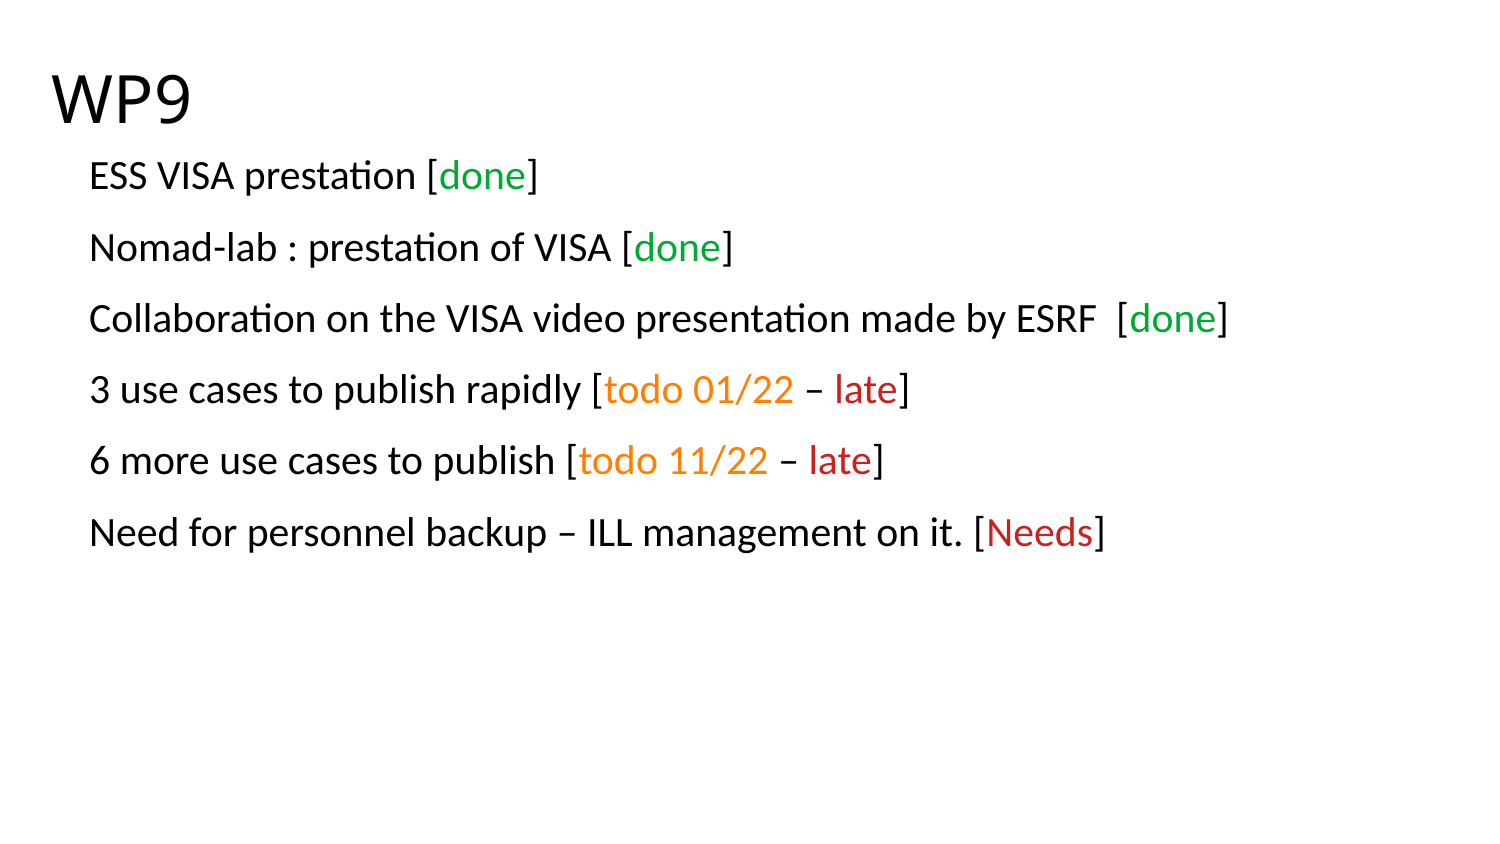

WP9
# ESS VISA prestation [done]
Nomad-lab : prestation of VISA [done]
Collaboration on the VISA video presentation made by ESRF [done]
3 use cases to publish rapidly [todo 01/22 – late]
6 more use cases to publish [todo 11/22 – late]
Need for personnel backup – ILL management on it. [Needs]